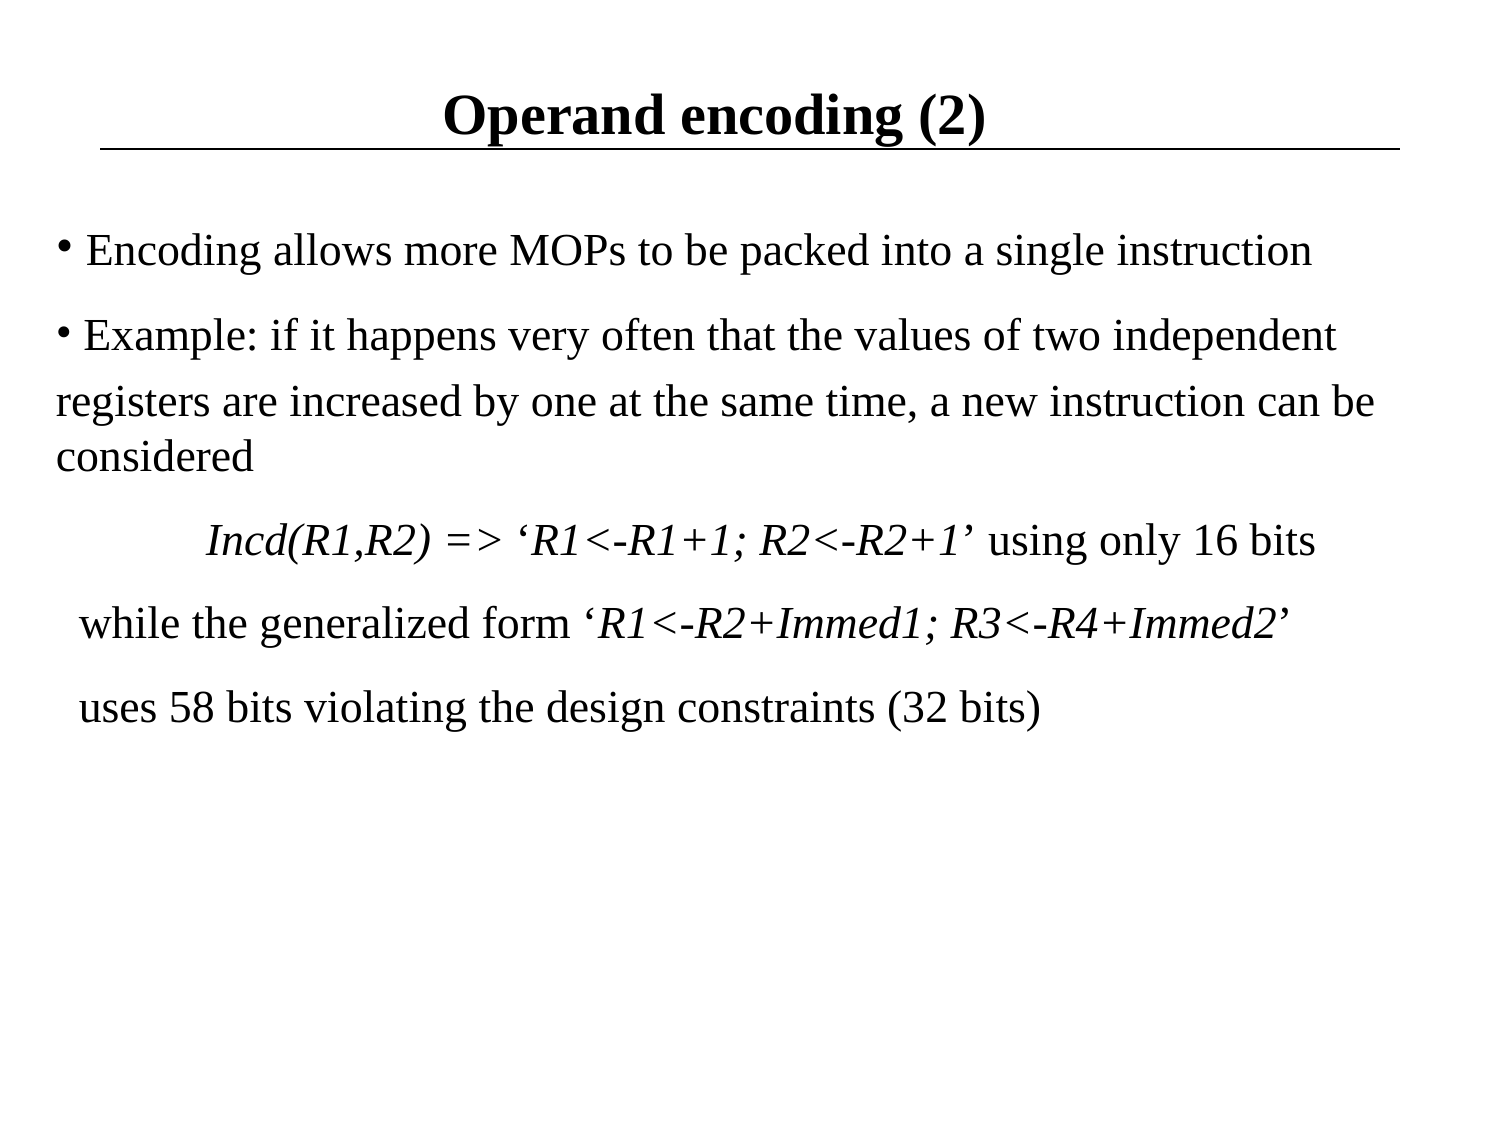

# Operand encoding (2)
 Encoding allows more MOPs to be packed into a single instruction
 Example: if it happens very often that the values of two independent
registers are increased by one at the same time, a new instruction can be considered
	Incd(R1,R2) => ‘R1<-R1+1; R2<-R2+1’ using only 16 bits
 while the generalized form ‘R1<-R2+Immed1; R3<-R4+Immed2’
 uses 58 bits violating the design constraints (32 bits)